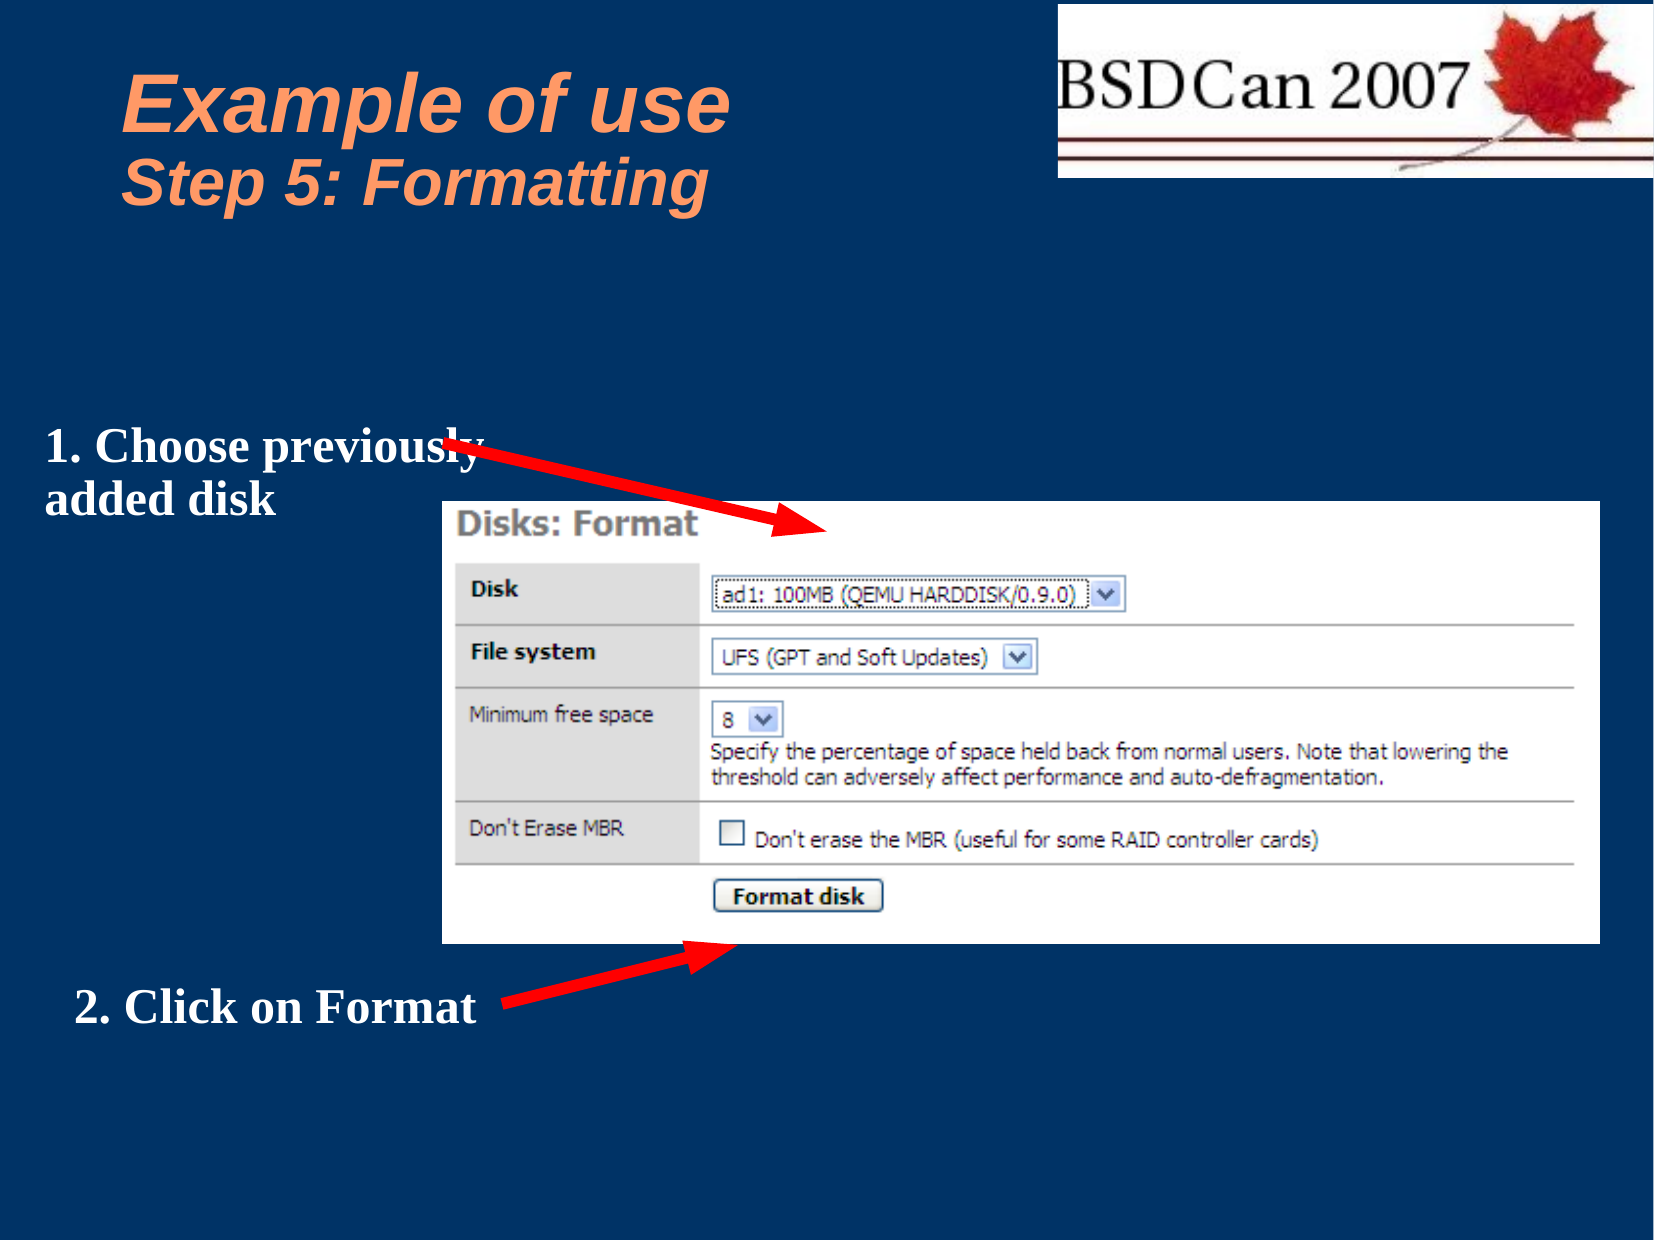

# Example of use Step 5: Formatting
1. Choose previously added disk
2. Click on Format